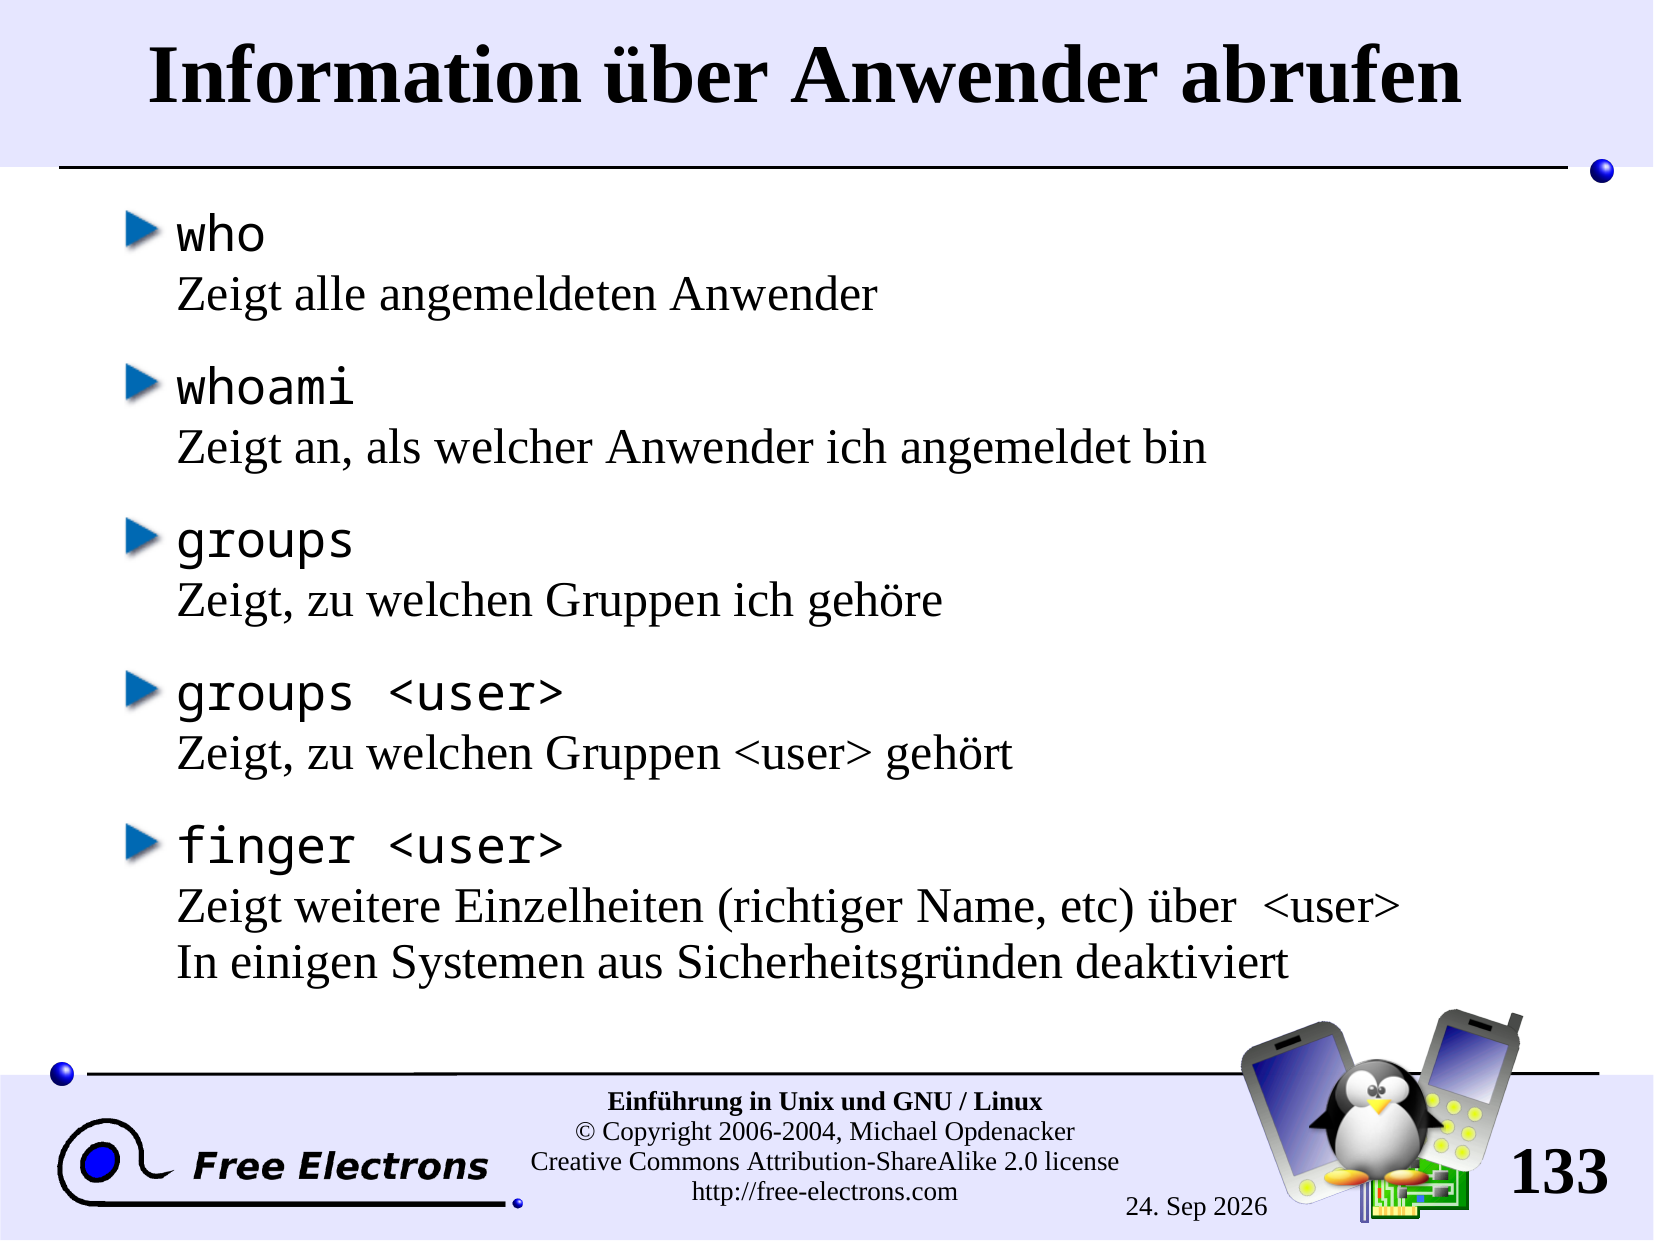

# Information über Anwender abrufen
who
Zeigt alle angemeldeten Anwender
whoami
Zeigt an, als welcher Anwender ich angemeldet bin
groups
Zeigt, zu welchen Gruppen ich gehöre
groups <user>
Zeigt, zu welchen Gruppen <user> gehört
finger <user>
Zeigt weitere Einzelheiten (richtiger Name, etc) über <user>
In einigen Systemen aus Sicherheitsgründen deaktiviert